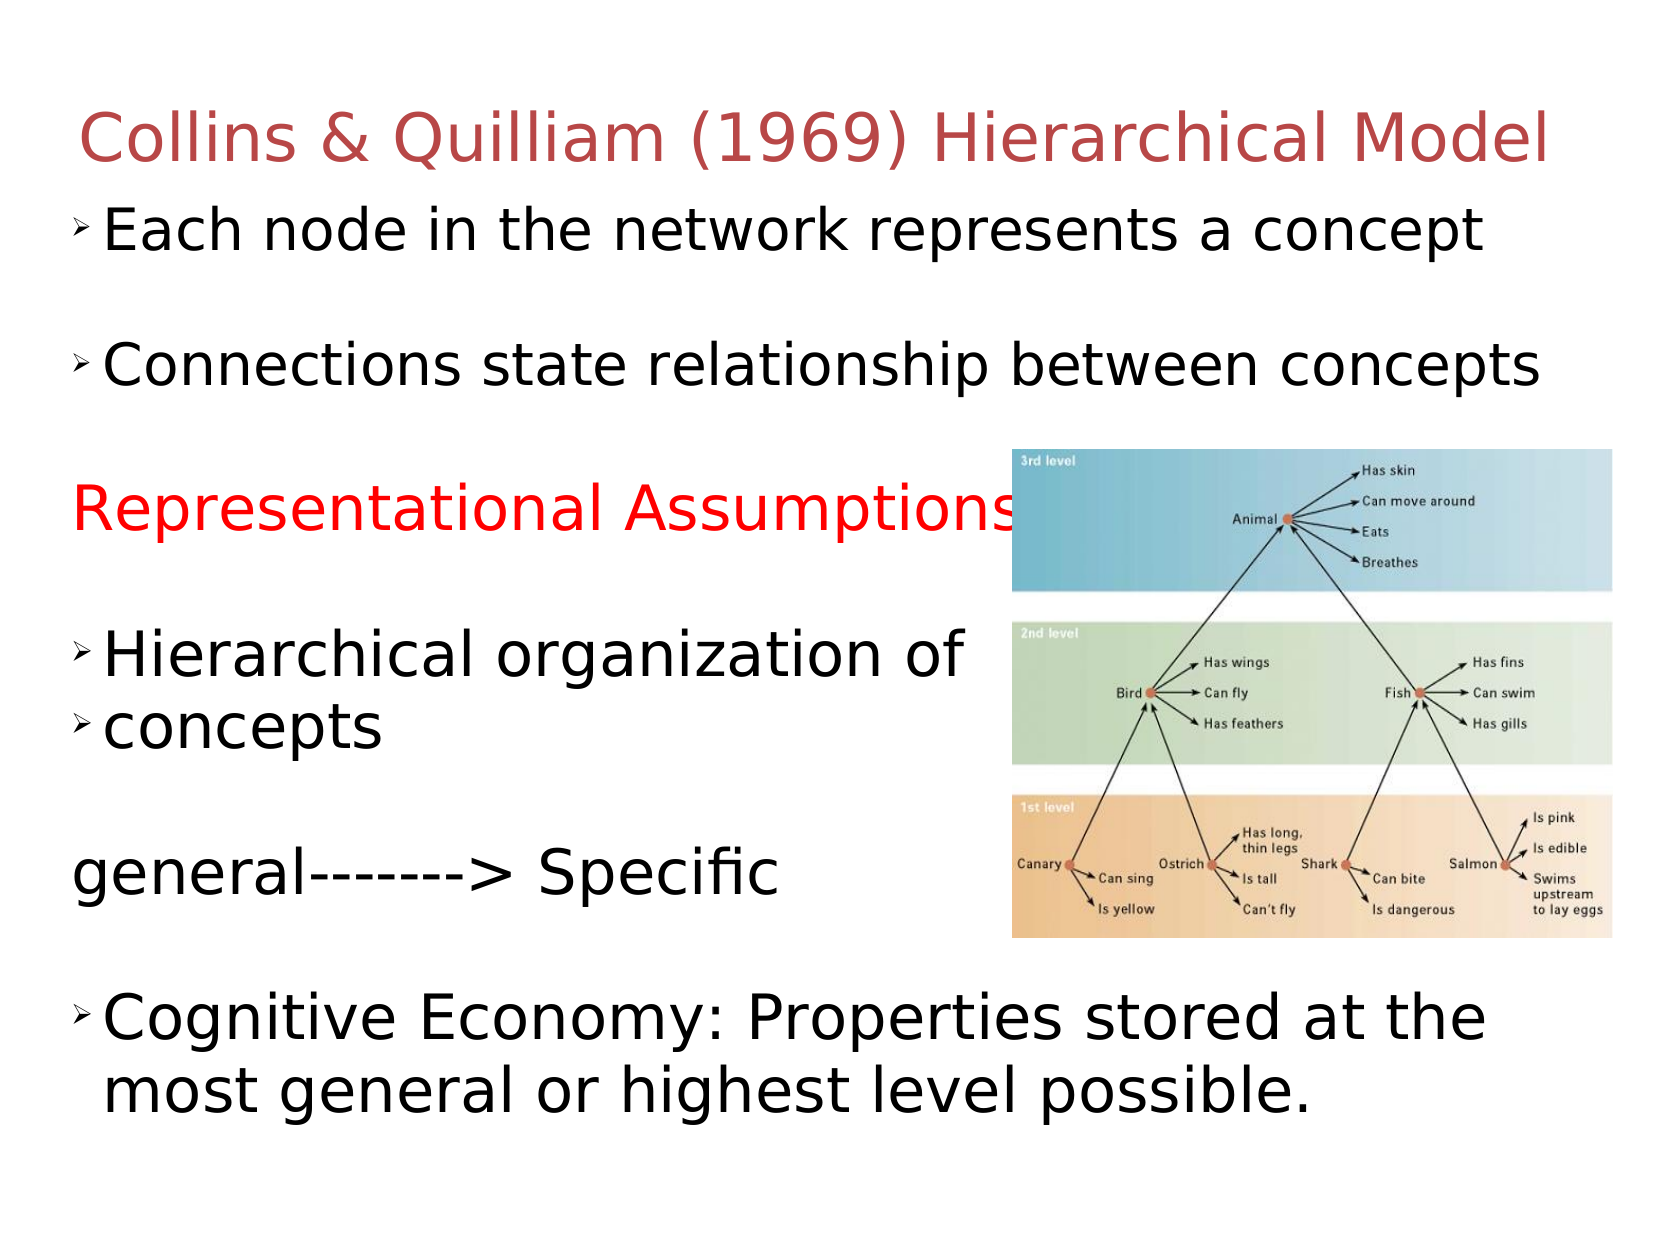

# Collins & Quilliam (1969) Hierarchical Model
Each node in the network represents a concept
Connections state relationship between concepts
Representational Assumptions:
Hierarchical organization of
concepts
general-------> Specific
Cognitive Economy: Properties stored at the most general or highest level possible.